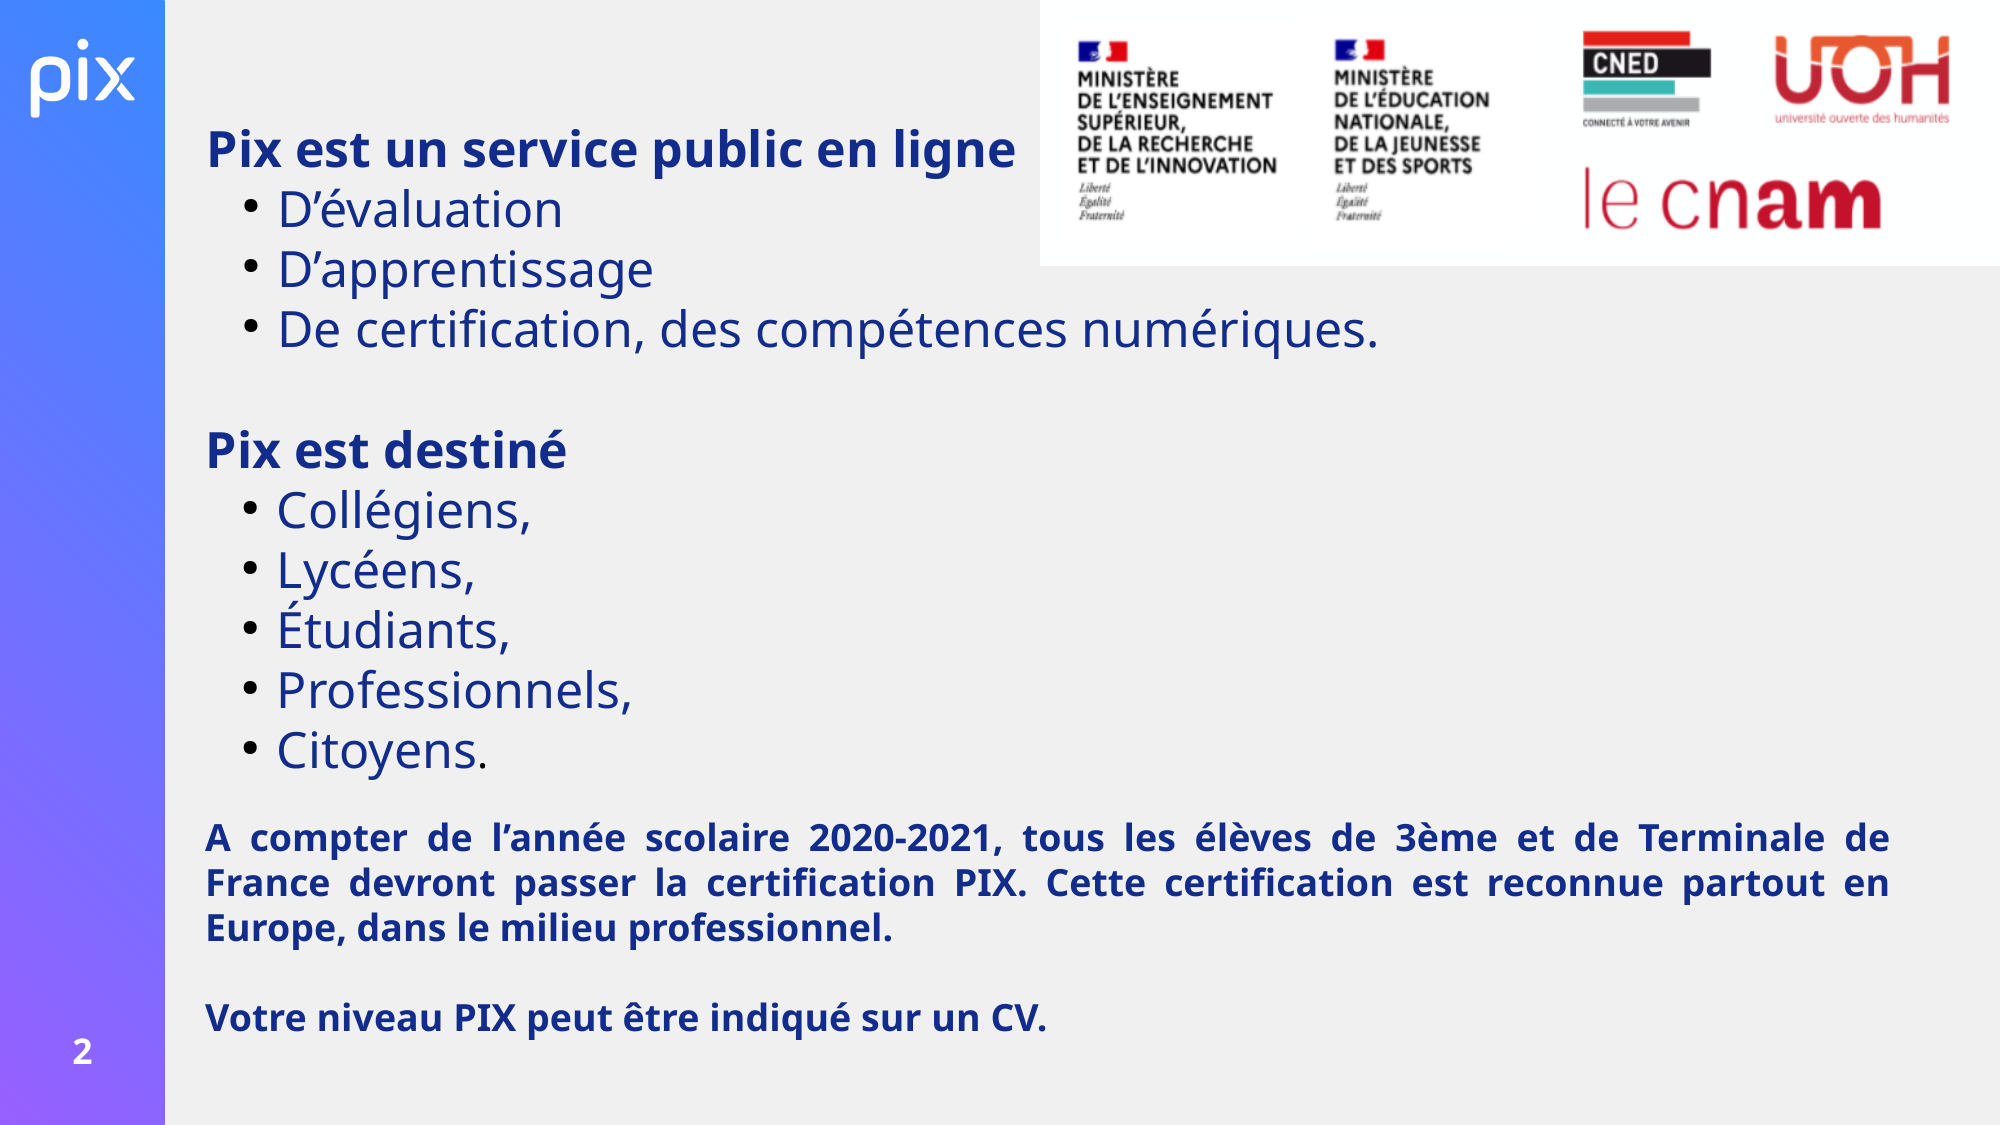

Pix est un service public en ligne
D’évaluation
D’apprentissage
De certification, des compétences numériques.
Pix est destiné
Collégiens,
Lycéens,
Étudiants,
Professionnels,
Citoyens.
A compter de l’année scolaire 2020-2021, tous les élèves de 3ème et de Terminale de France devront passer la certification PIX. Cette certification est reconnue partout en Europe, dans le milieu professionnel.
Votre niveau PIX peut être indiqué sur un CV.